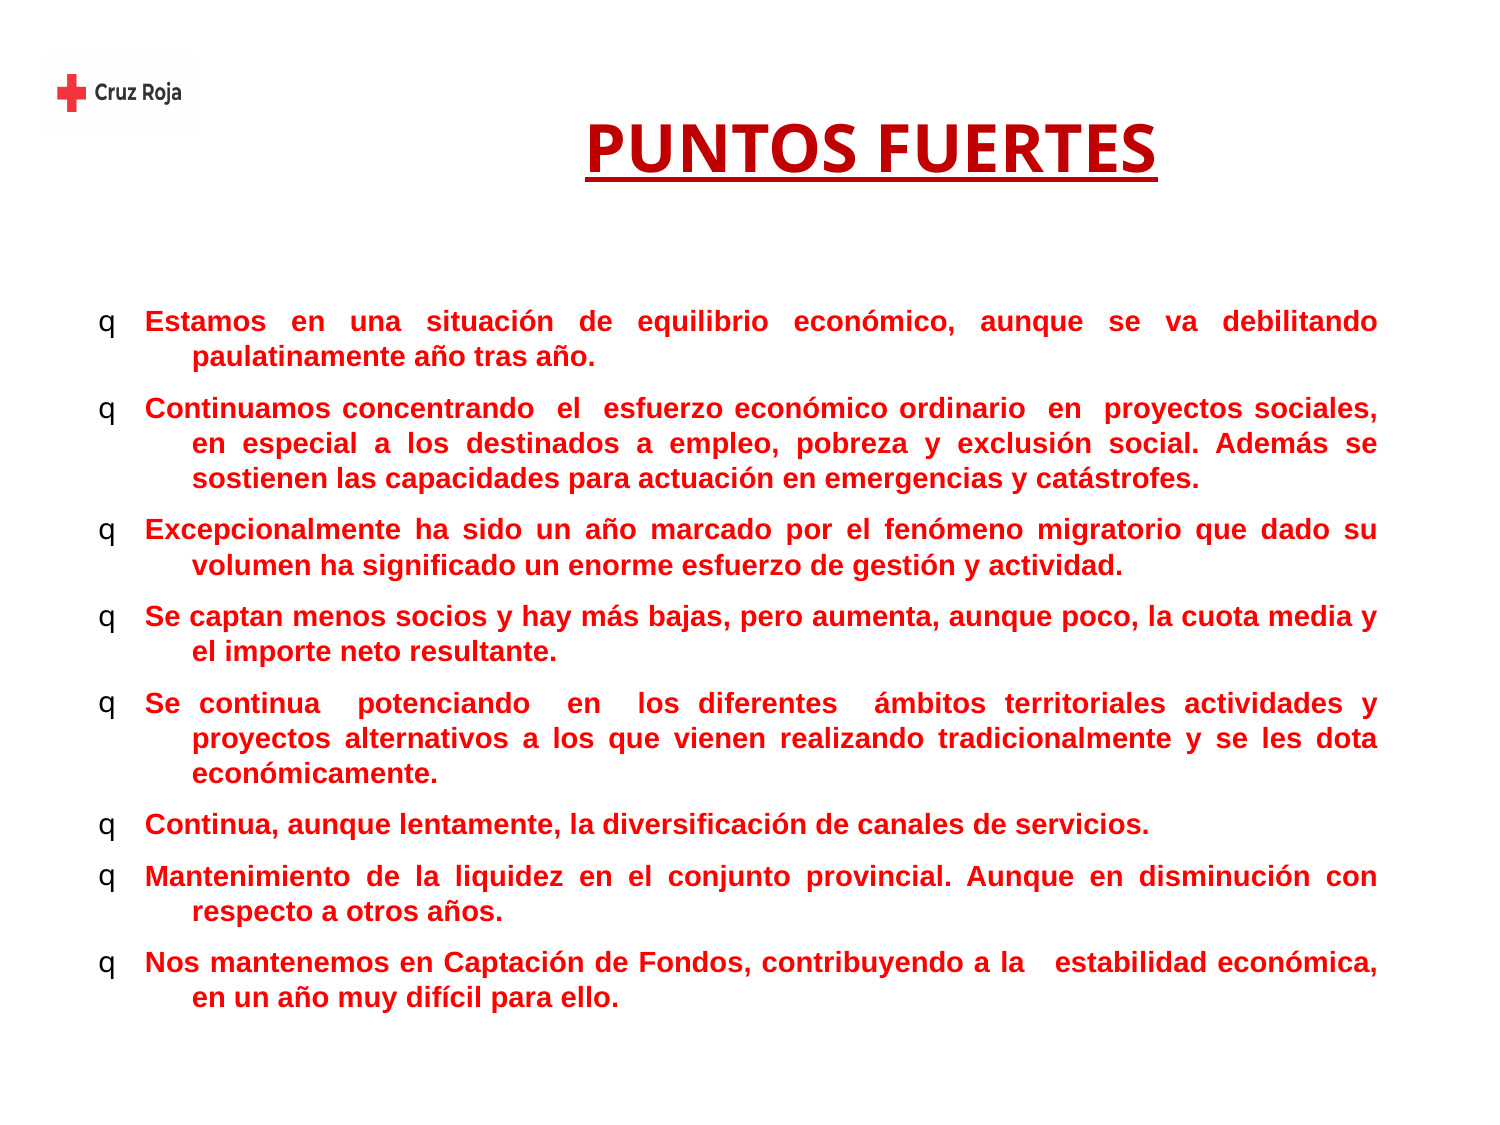

PUNTOS FUERTES
Estamos en una situación de equilibrio económico, aunque se va debilitando paulatinamente año tras año.
Continuamos concentrando el esfuerzo económico ordinario en proyectos sociales, en especial a los destinados a empleo, pobreza y exclusión social. Además se sostienen las capacidades para actuación en emergencias y catástrofes.
Excepcionalmente ha sido un año marcado por el fenómeno migratorio que dado su volumen ha significado un enorme esfuerzo de gestión y actividad.
Se captan menos socios y hay más bajas, pero aumenta, aunque poco, la cuota media y el importe neto resultante.
Se continua potenciando en los diferentes ámbitos territoriales actividades y proyectos alternativos a los que vienen realizando tradicionalmente y se les dota económicamente.
Continua, aunque lentamente, la diversificación de canales de servicios.
Mantenimiento de la liquidez en el conjunto provincial. Aunque en disminución con respecto a otros años.
Nos mantenemos en Captación de Fondos, contribuyendo a la estabilidad económica, en un año muy difícil para ello.